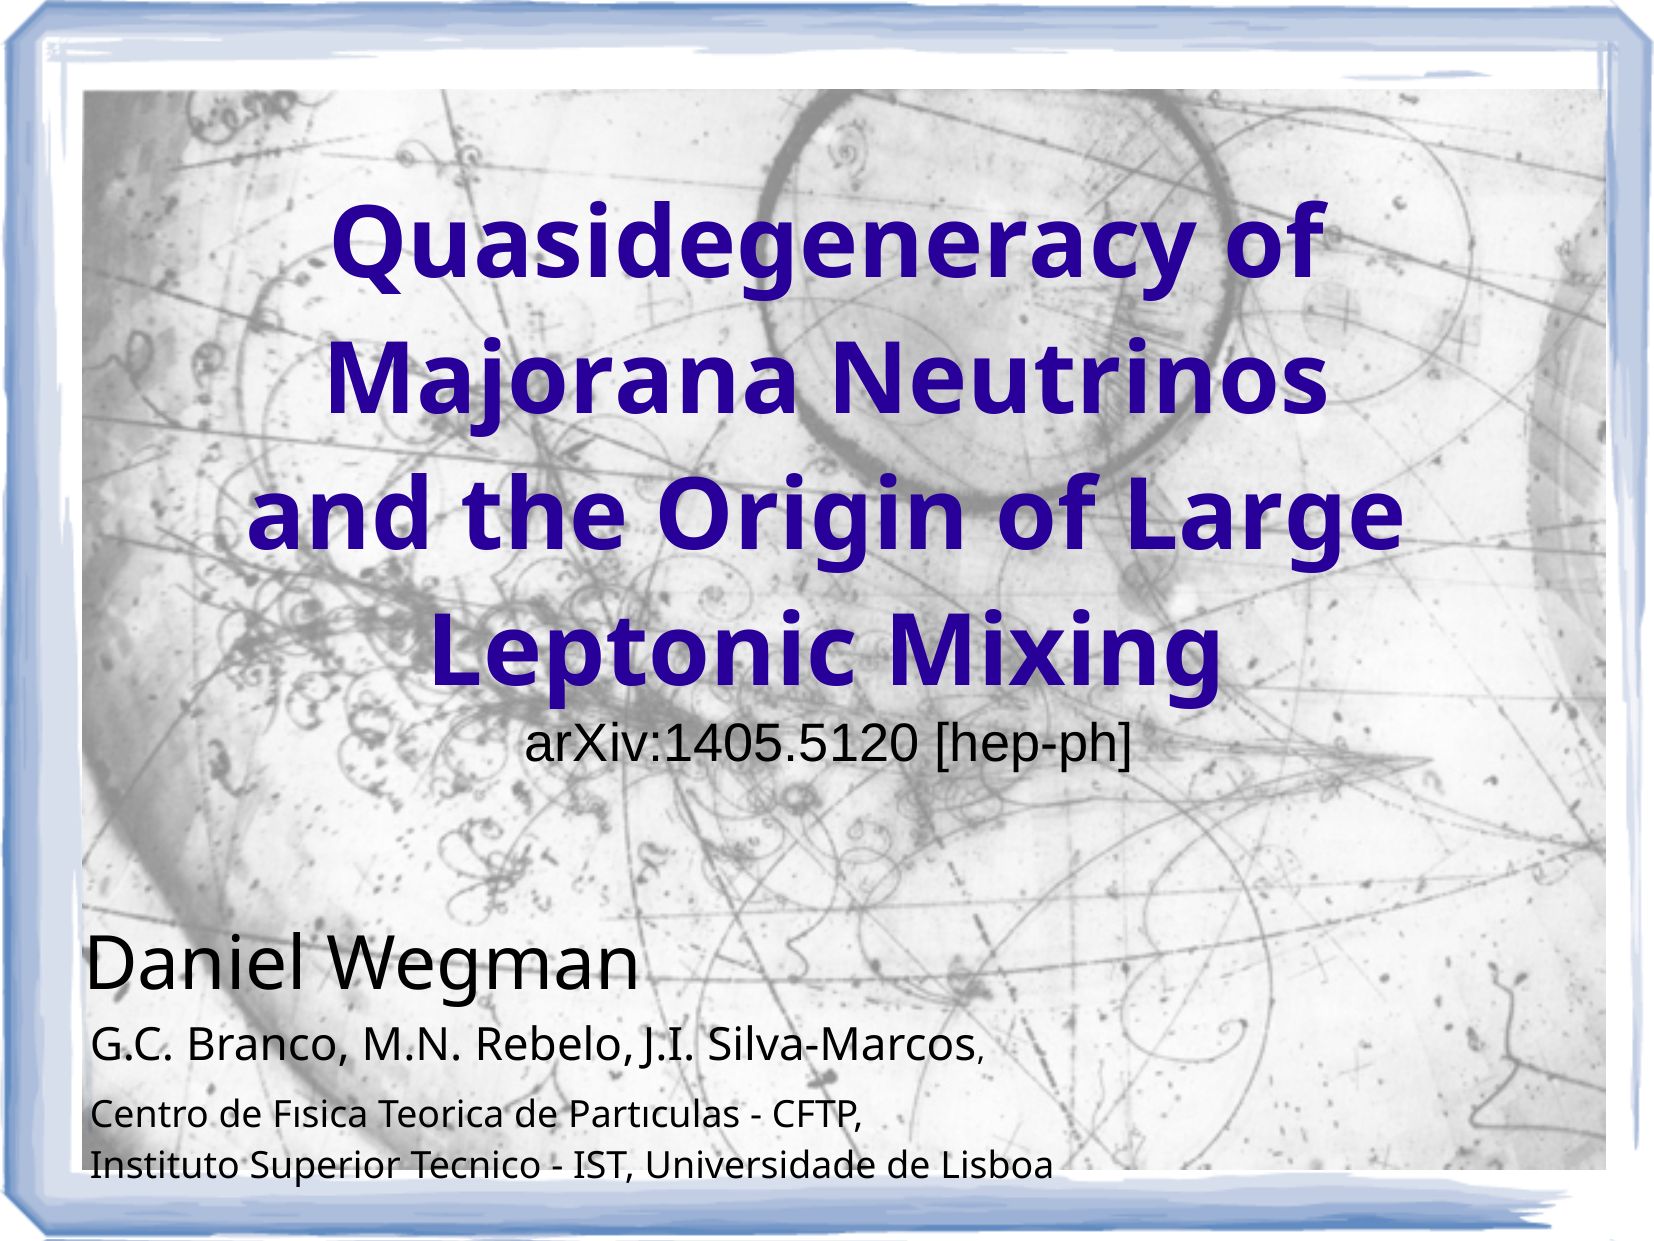

# Quasidegeneracy of Majorana Neutrinos
and the Origin of Large Leptonic Mixing
arXiv:1405.5120 [hep-ph]
 Daniel Wegman
G.C. Branco, M.N. Rebelo, J.I. Silva-Marcos,
Centro de Fısica Teorica de Partıculas - CFTP,
Instituto Superior Tecnico - IST, Universidade de Lisboa